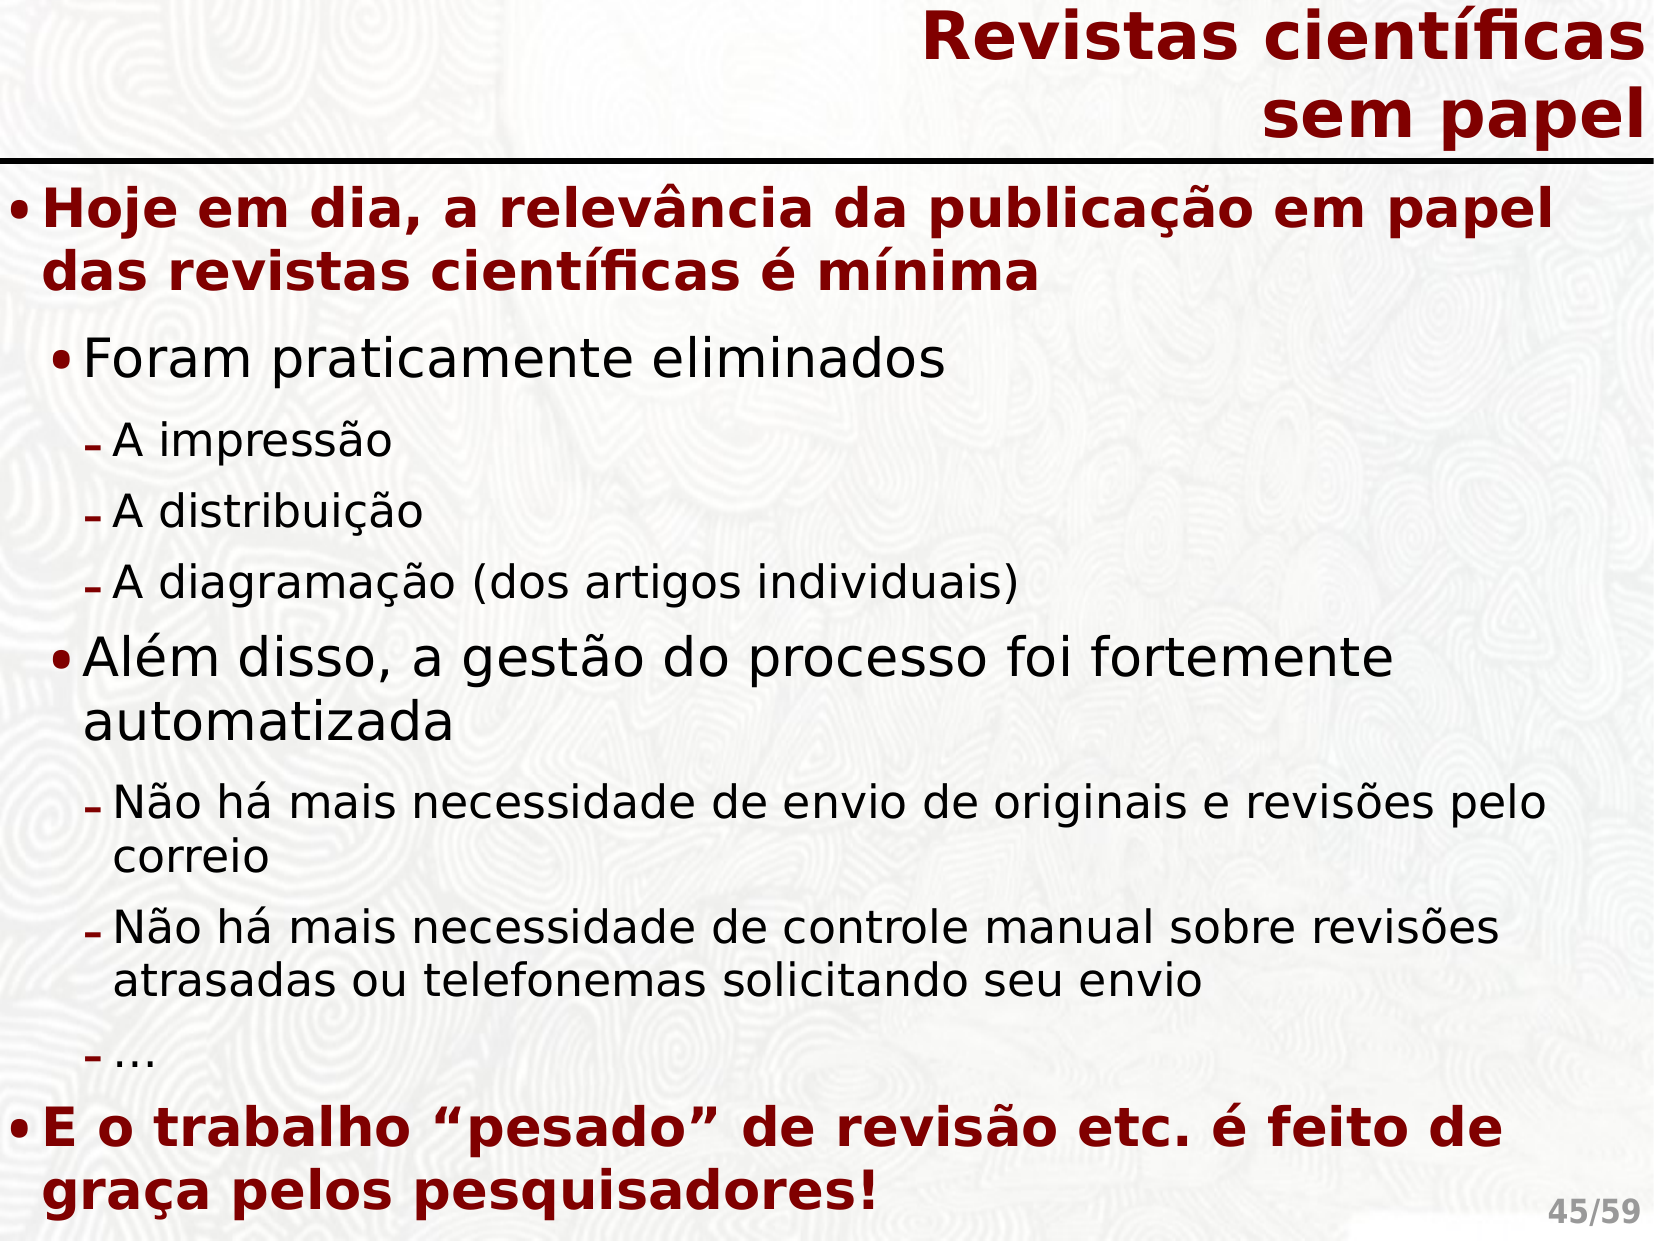

# Revistas científicas sem papel
Hoje em dia, a relevância da publicação em papel das revistas científicas é mínima
Foram praticamente eliminados
A impressão
A distribuição
A diagramação (dos artigos individuais)
Além disso, a gestão do processo foi fortemente automatizada
Não há mais necessidade de envio de originais e revisões pelo correio
Não há mais necessidade de controle manual sobre revisões atrasadas ou telefonemas solicitando seu envio
…
E o trabalho “pesado” de revisão etc. é feito de graça pelos pesquisadores!
45